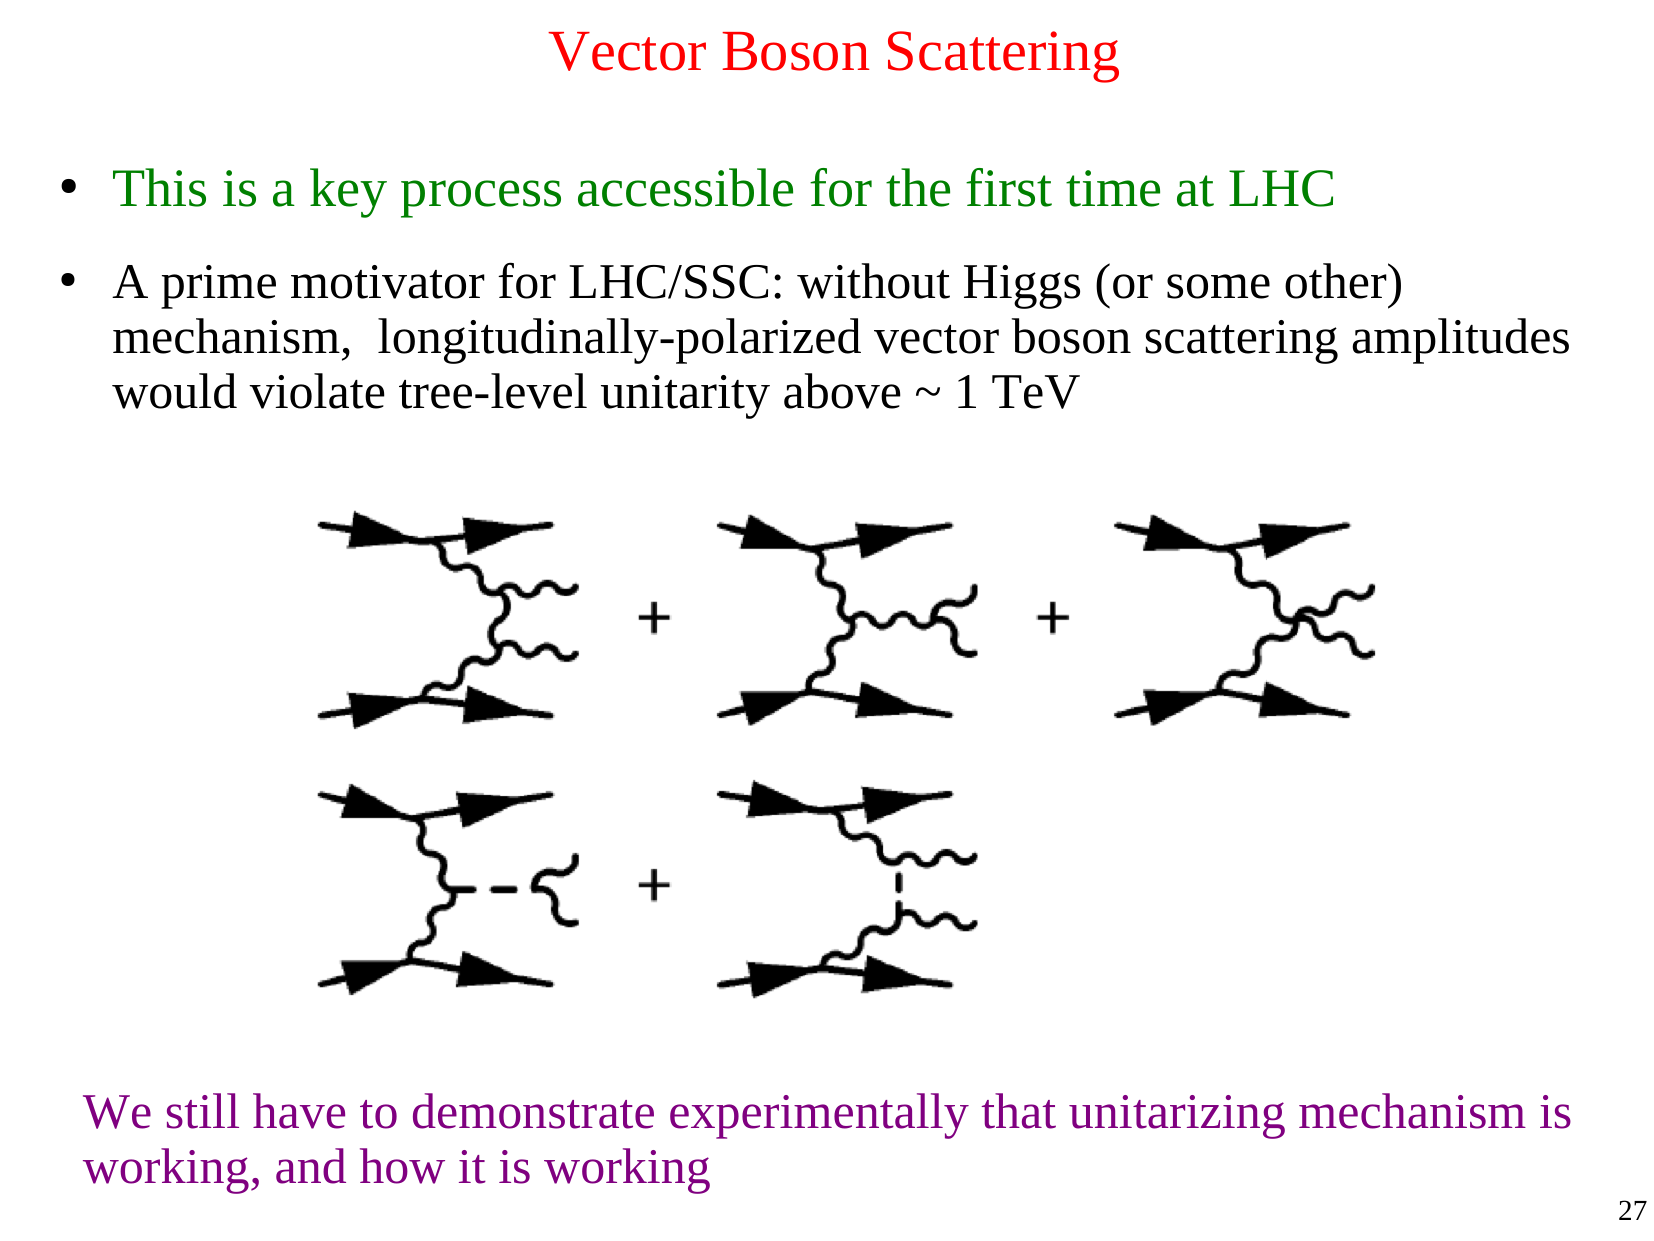

# Vector Boson Scattering
This is a key process accessible for the first time at LHC
A prime motivator for LHC/SSC: without Higgs (or some other) mechanism, longitudinally-polarized vector boson scattering amplitudes would violate tree-level unitarity above ~ 1 TeV
We still have to demonstrate experimentally that unitarizing mechanism is
working, and how it is working
27